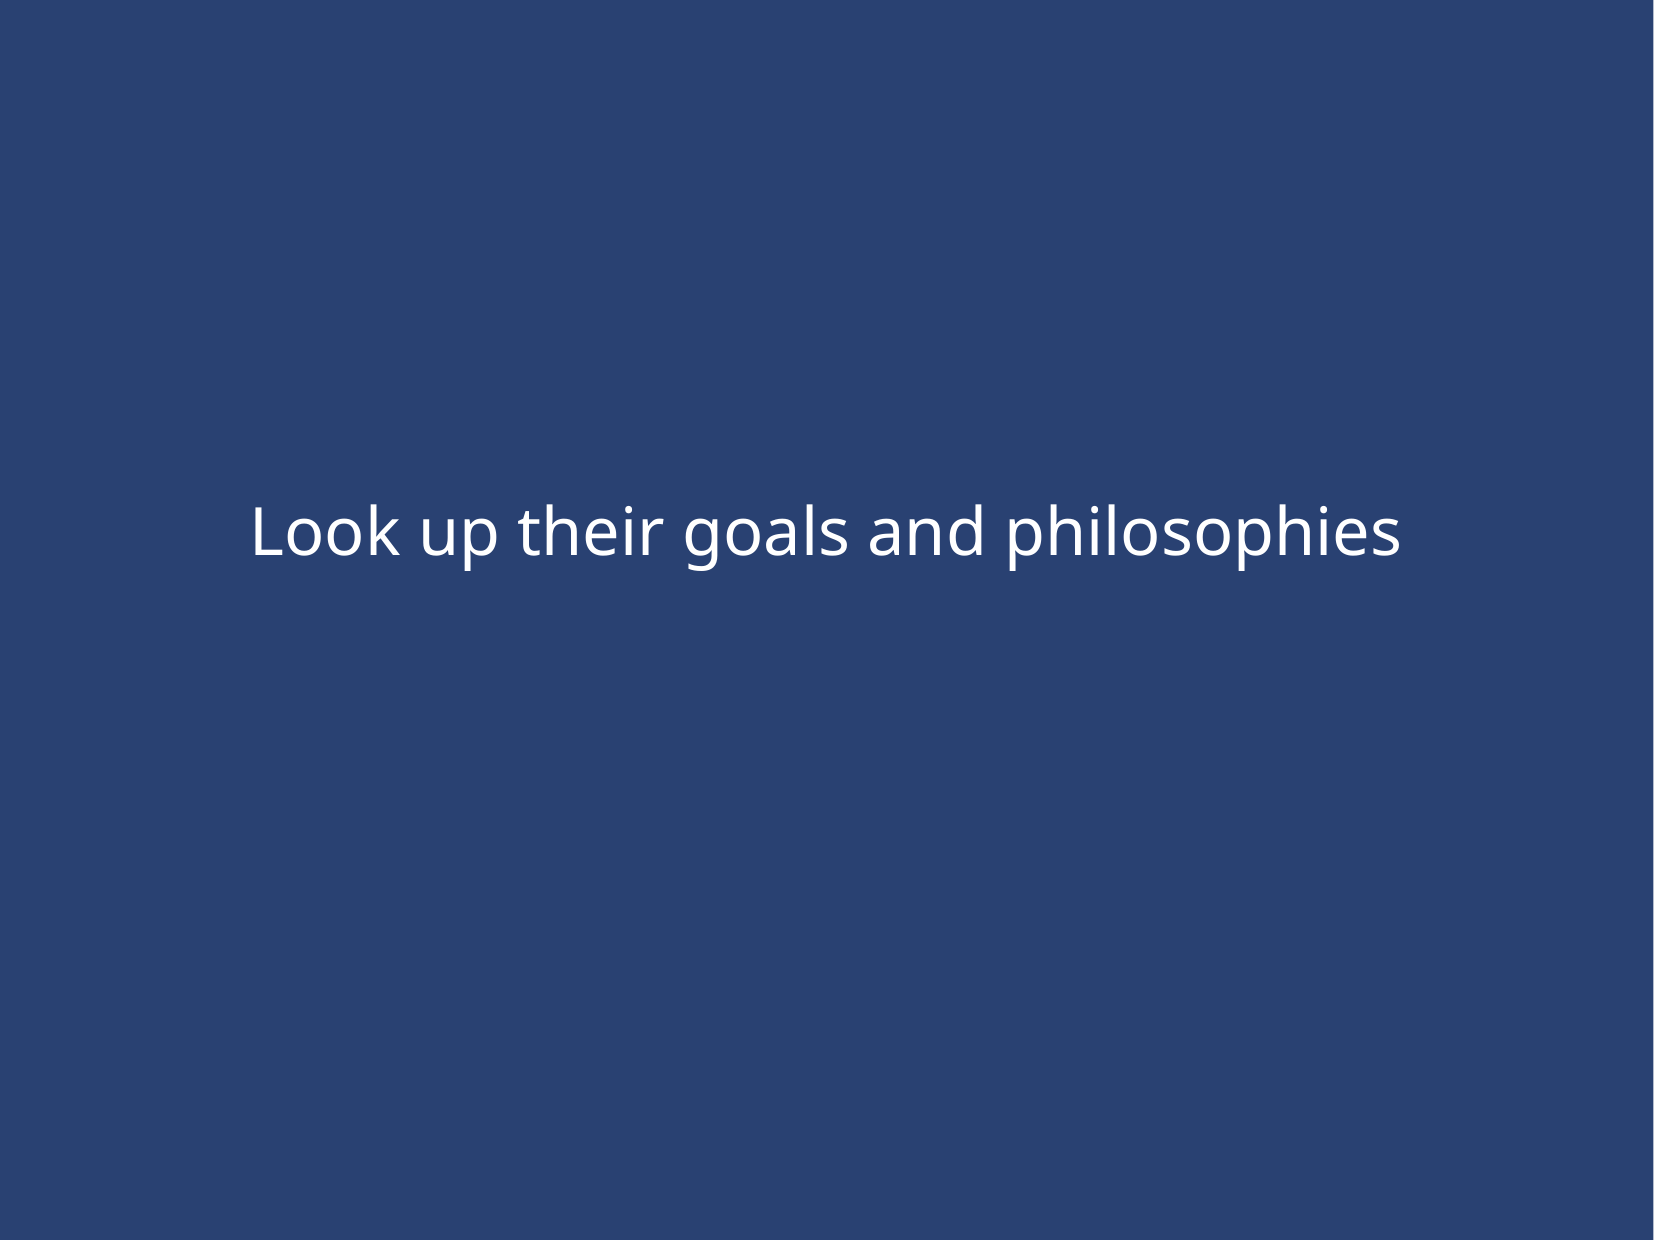

# Look up their goals and philosophies